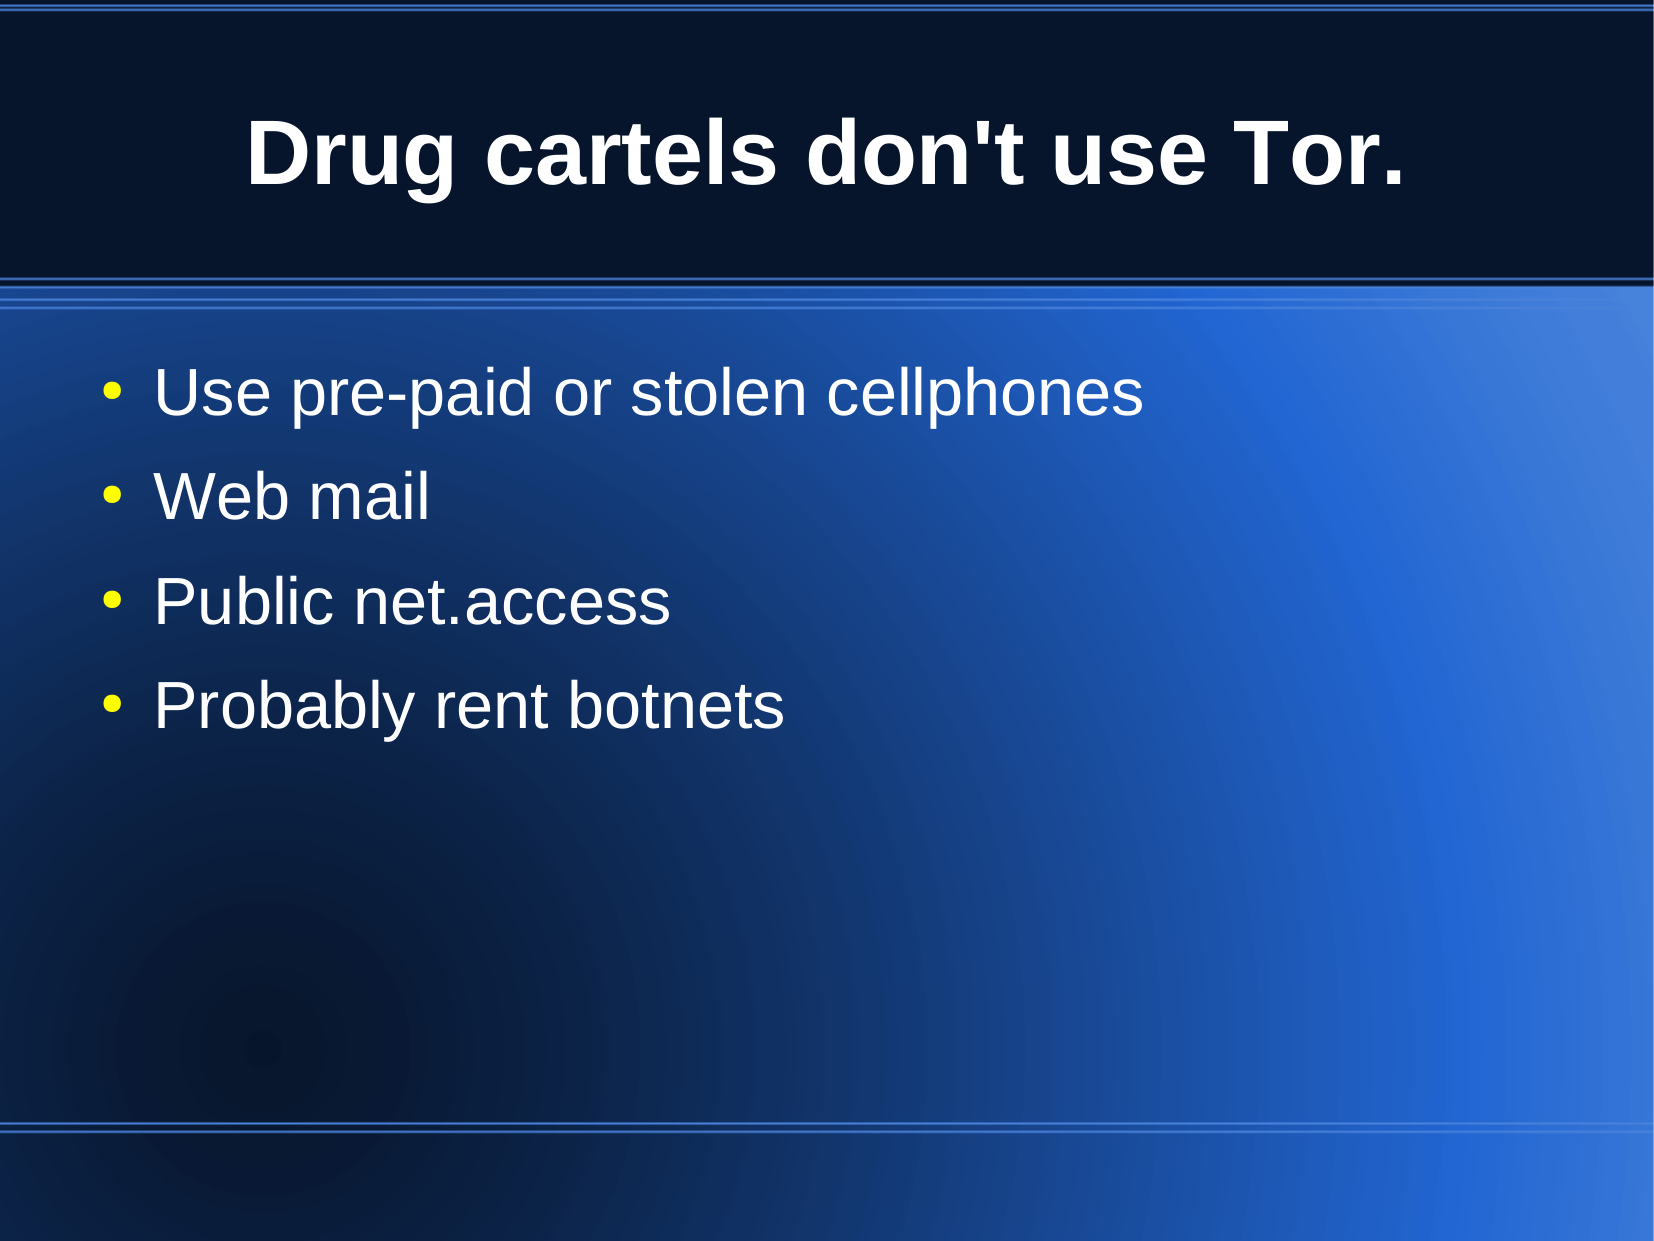

# Drug cartels don't use Tor.
Use pre-paid or stolen cellphones
Web mail
Public net.access
Probably rent botnets